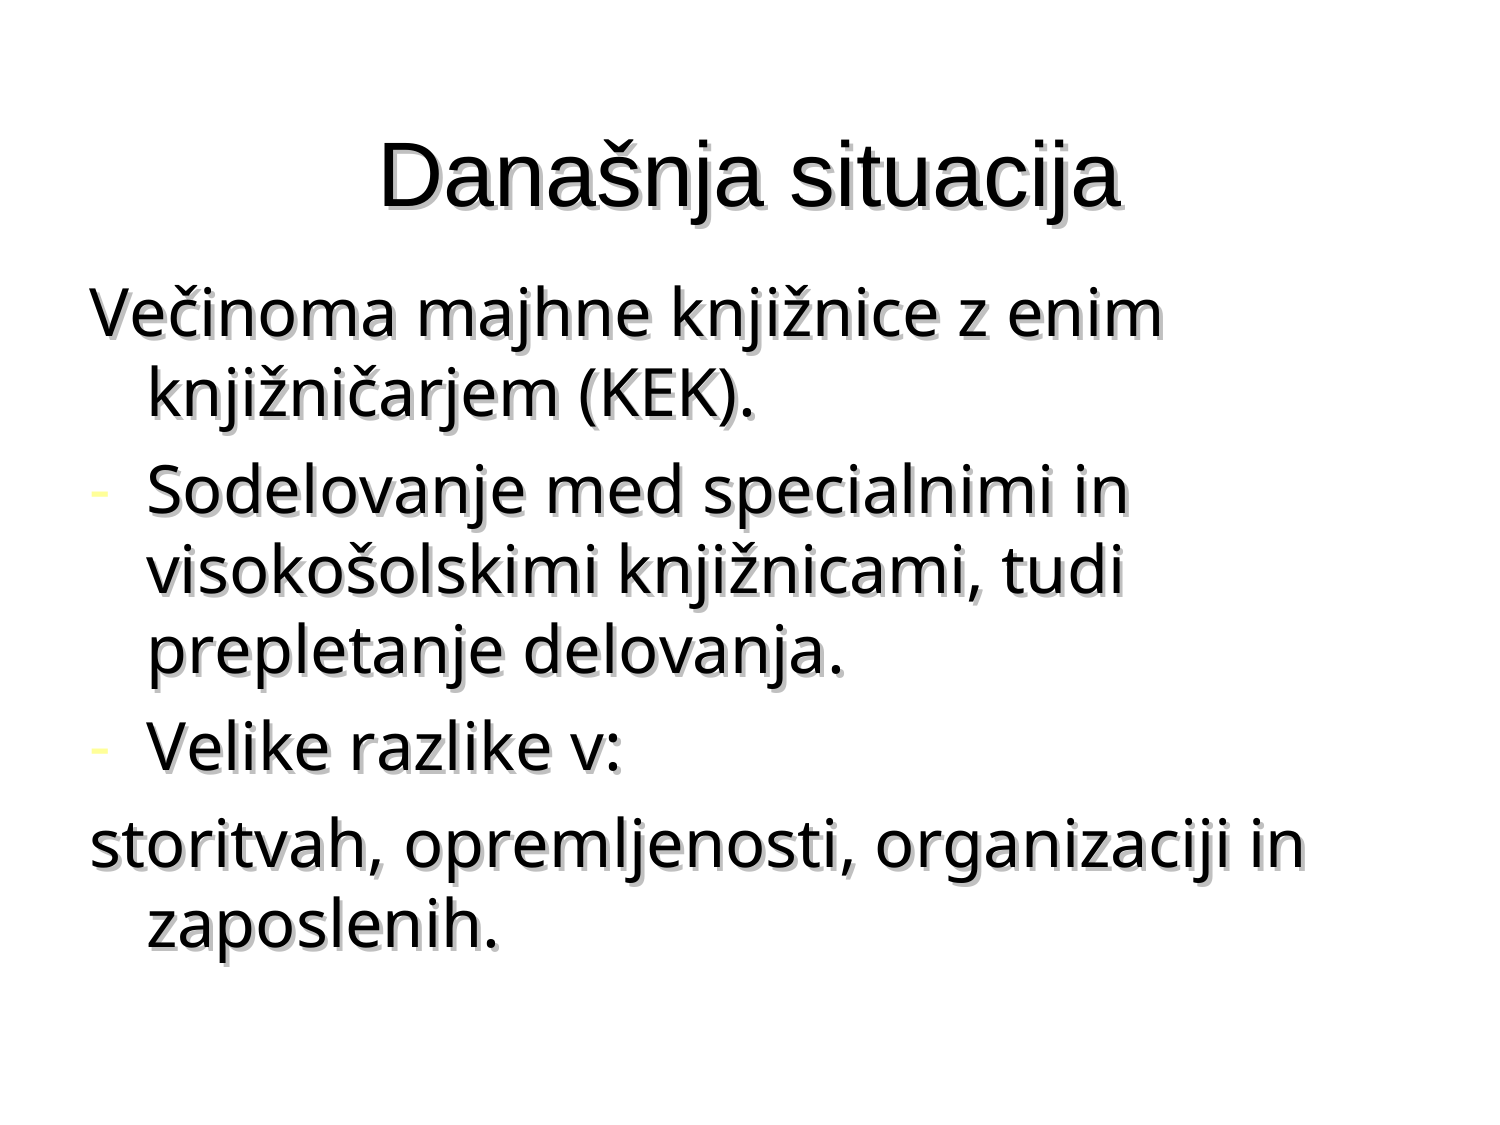

# Današnja situacija
Večinoma majhne knjižnice z enim knjižničarjem (KEK).
Sodelovanje med specialnimi in visokošolskimi knjižnicami, tudi prepletanje delovanja.
Velike razlike v:
storitvah, opremljenosti, organizaciji in zaposlenih.
7
Primoz Juznic, University of Ljubljana, Faculty of Arts, Department of Library and Information Science and Book Studies, Slovenia